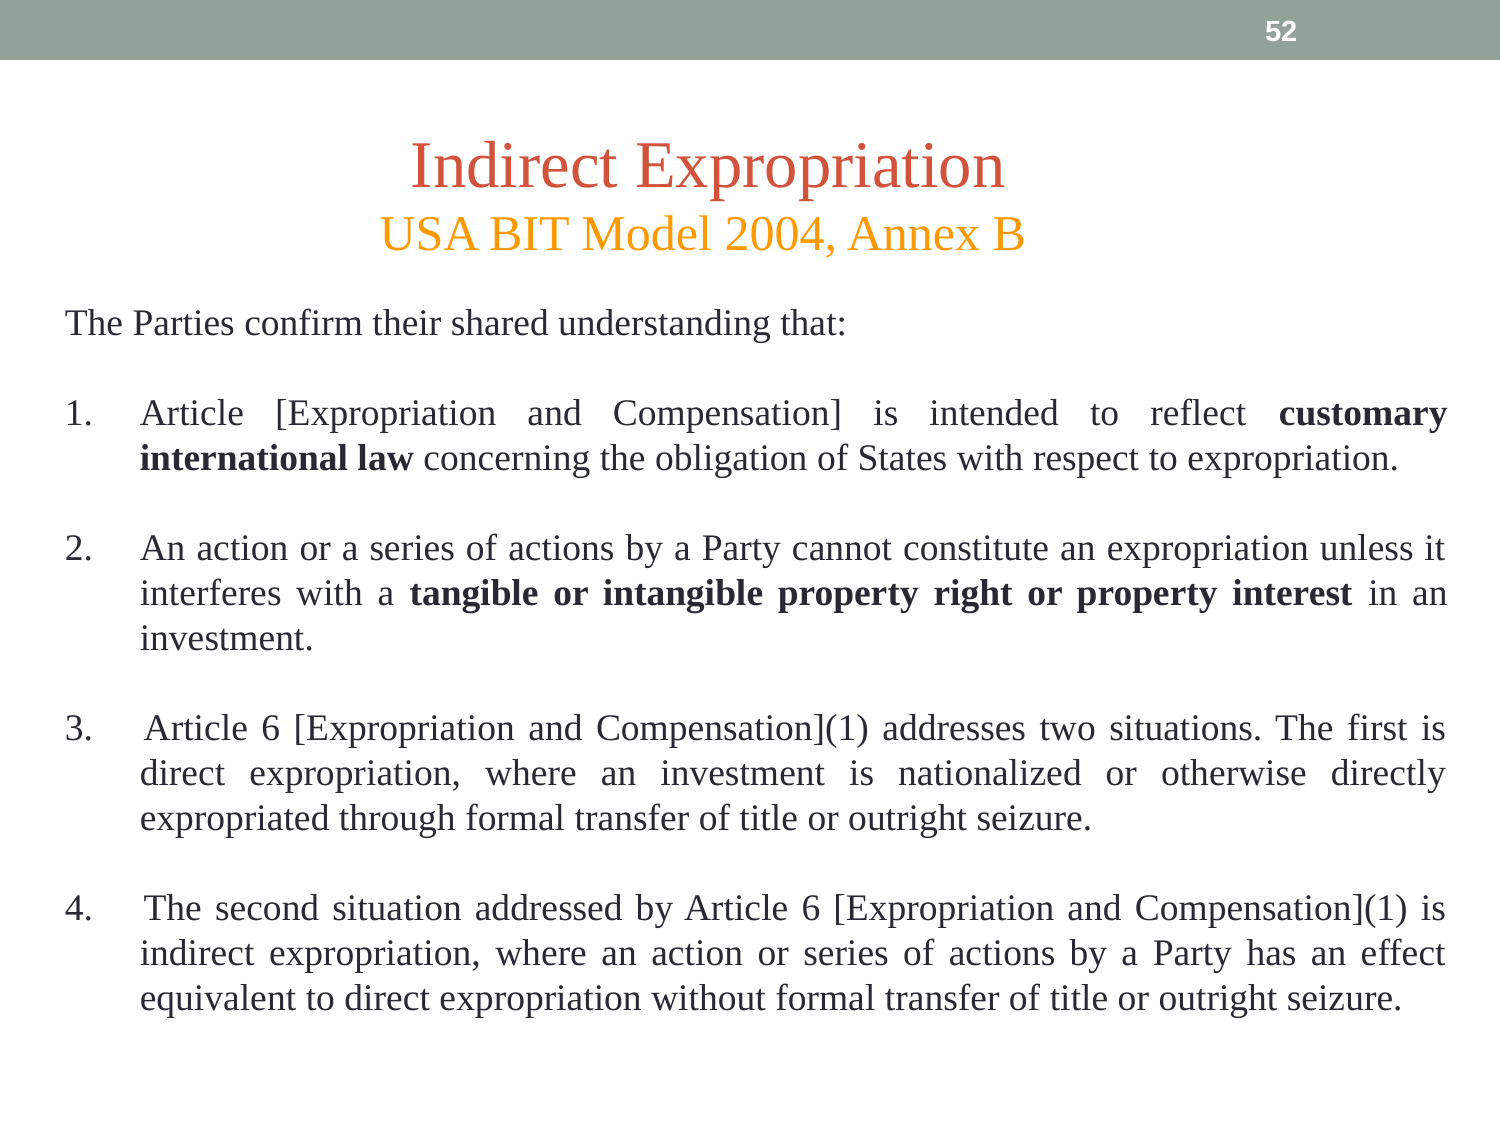

 Indirect Expropriation
USA BIT Model 2004, Annex B
The Parties confirm their shared understanding that:
Article [Expropriation and Compensation] is intended to reflect customary international law concerning the obligation of States with respect to expropriation.
2.	An action or a series of actions by a Party cannot constitute an expropriation unless it interferes with a tangible or intangible property right or property interest in an investment.
3. 	Article 6 [Expropriation and Compensation](1) addresses two situations. The first is direct expropriation, where an investment is nationalized or otherwise directly expropriated through formal transfer of title or outright seizure.
4. 	The second situation addressed by Article 6 [Expropriation and Compensation](1) is indirect expropriation, where an action or series of actions by a Party has an effect equivalent to direct expropriation without formal transfer of title or outright seizure.